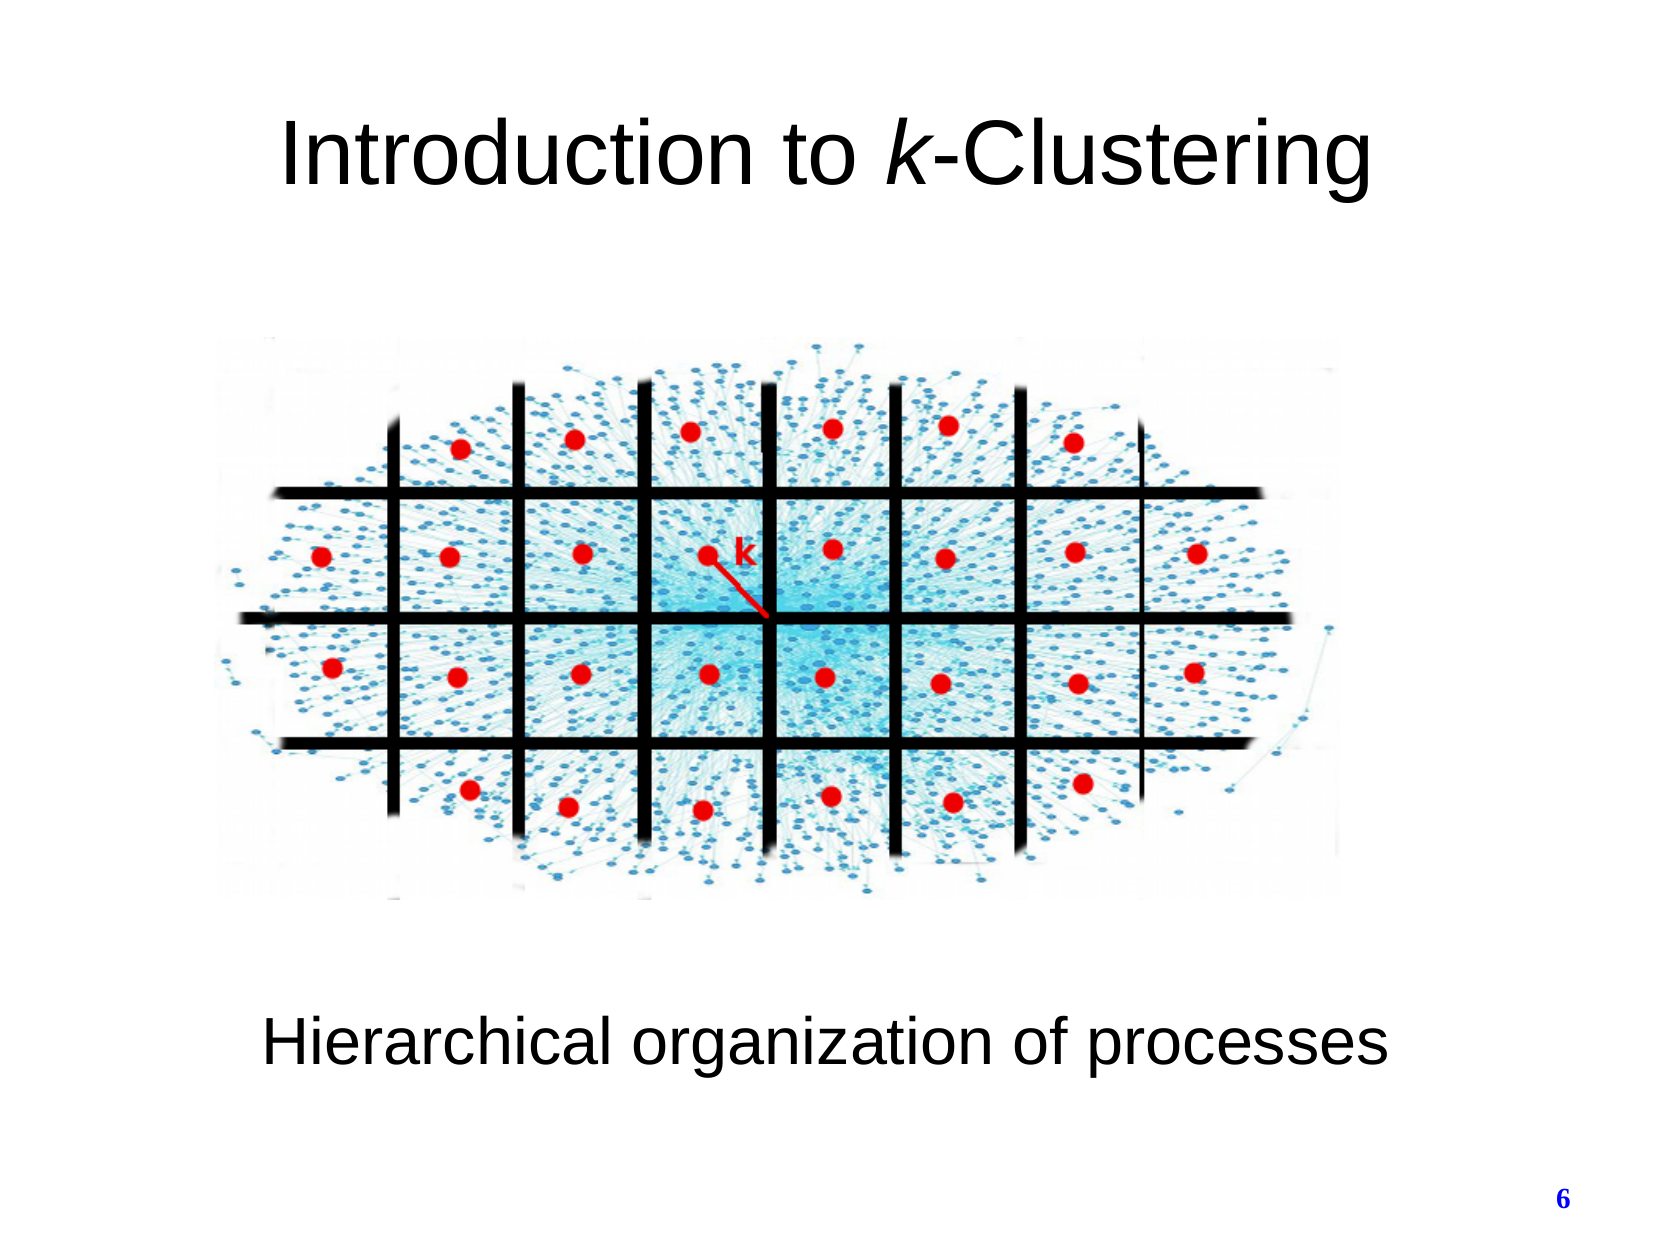

# Introduction to k-Clustering
Hierarchical organization of processes
6